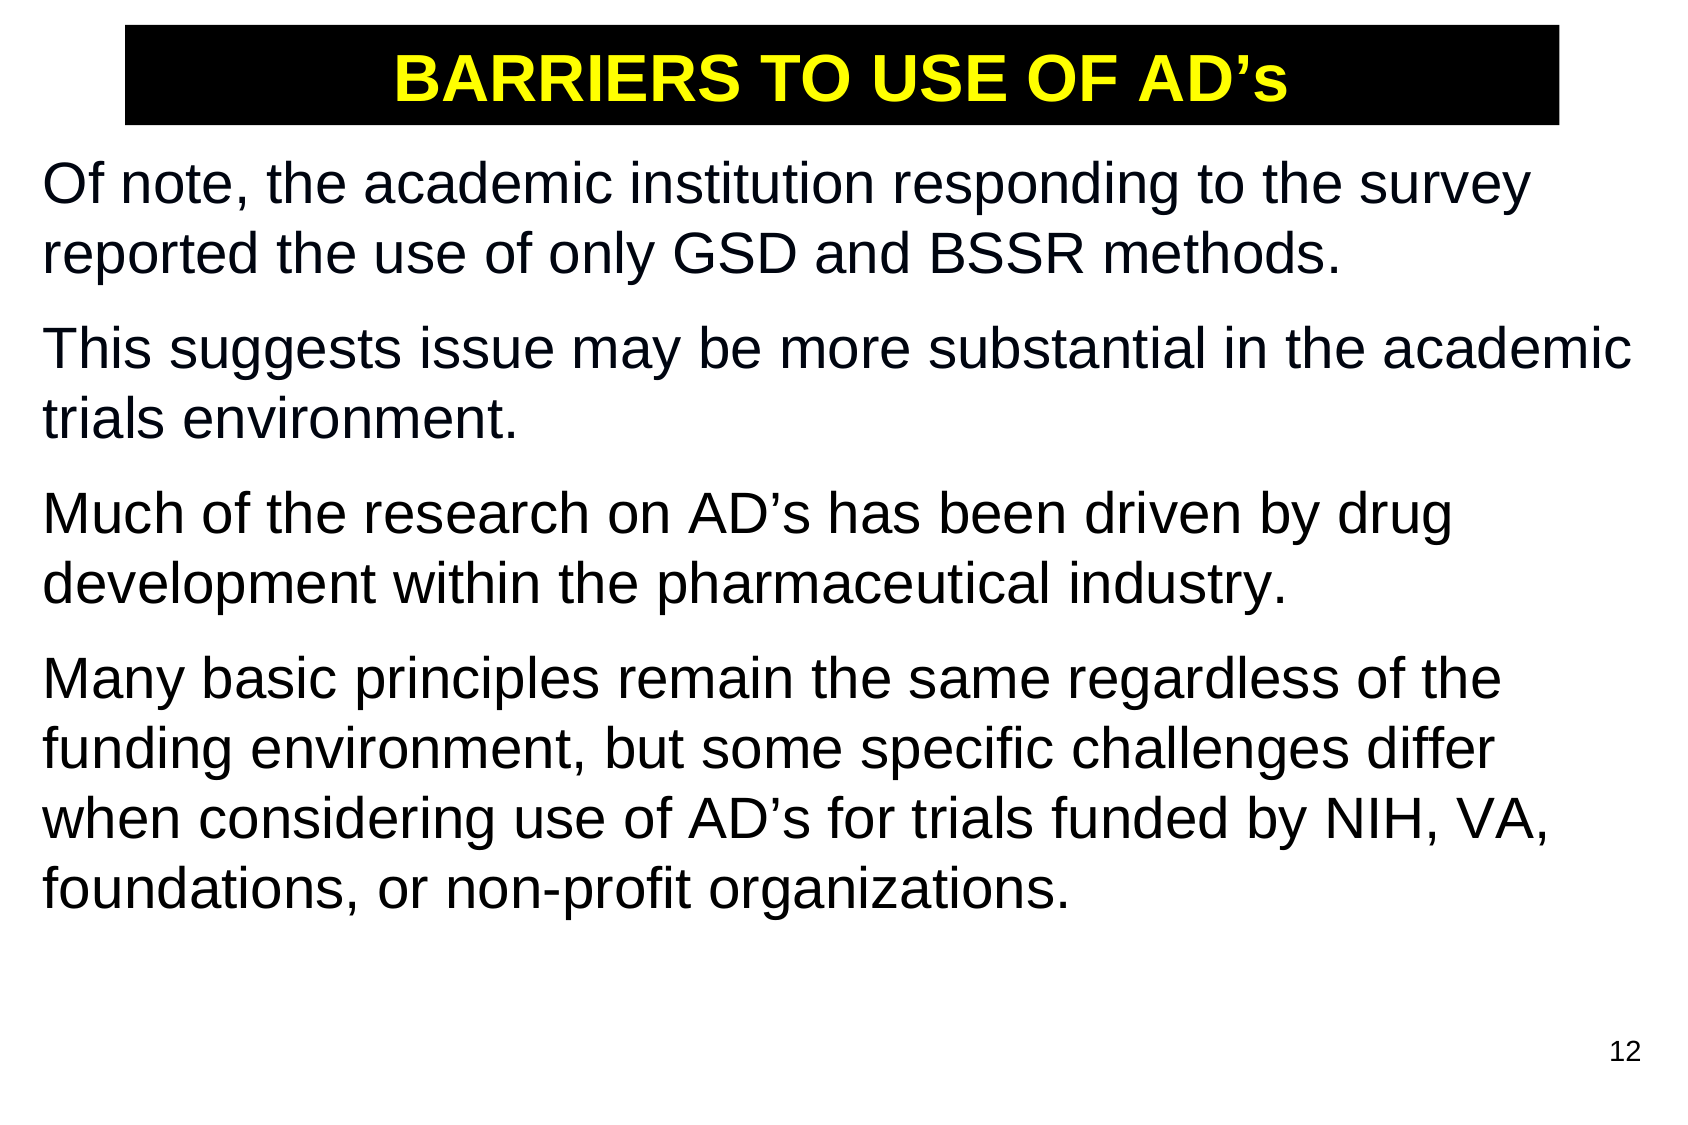

# BARRIERS TO USE OF AD’s
Of note, the academic institution responding to the survey reported the use of only GSD and BSSR methods.
This suggests issue may be more substantial in the academic trials environment.
Much of the research on AD’s has been driven by drug development within the pharmaceutical industry.
Many basic principles remain the same regardless of the funding environment, but some specific challenges differ when considering use of AD’s for trials funded by NIH, VA, foundations, or non-profit organizations.
11